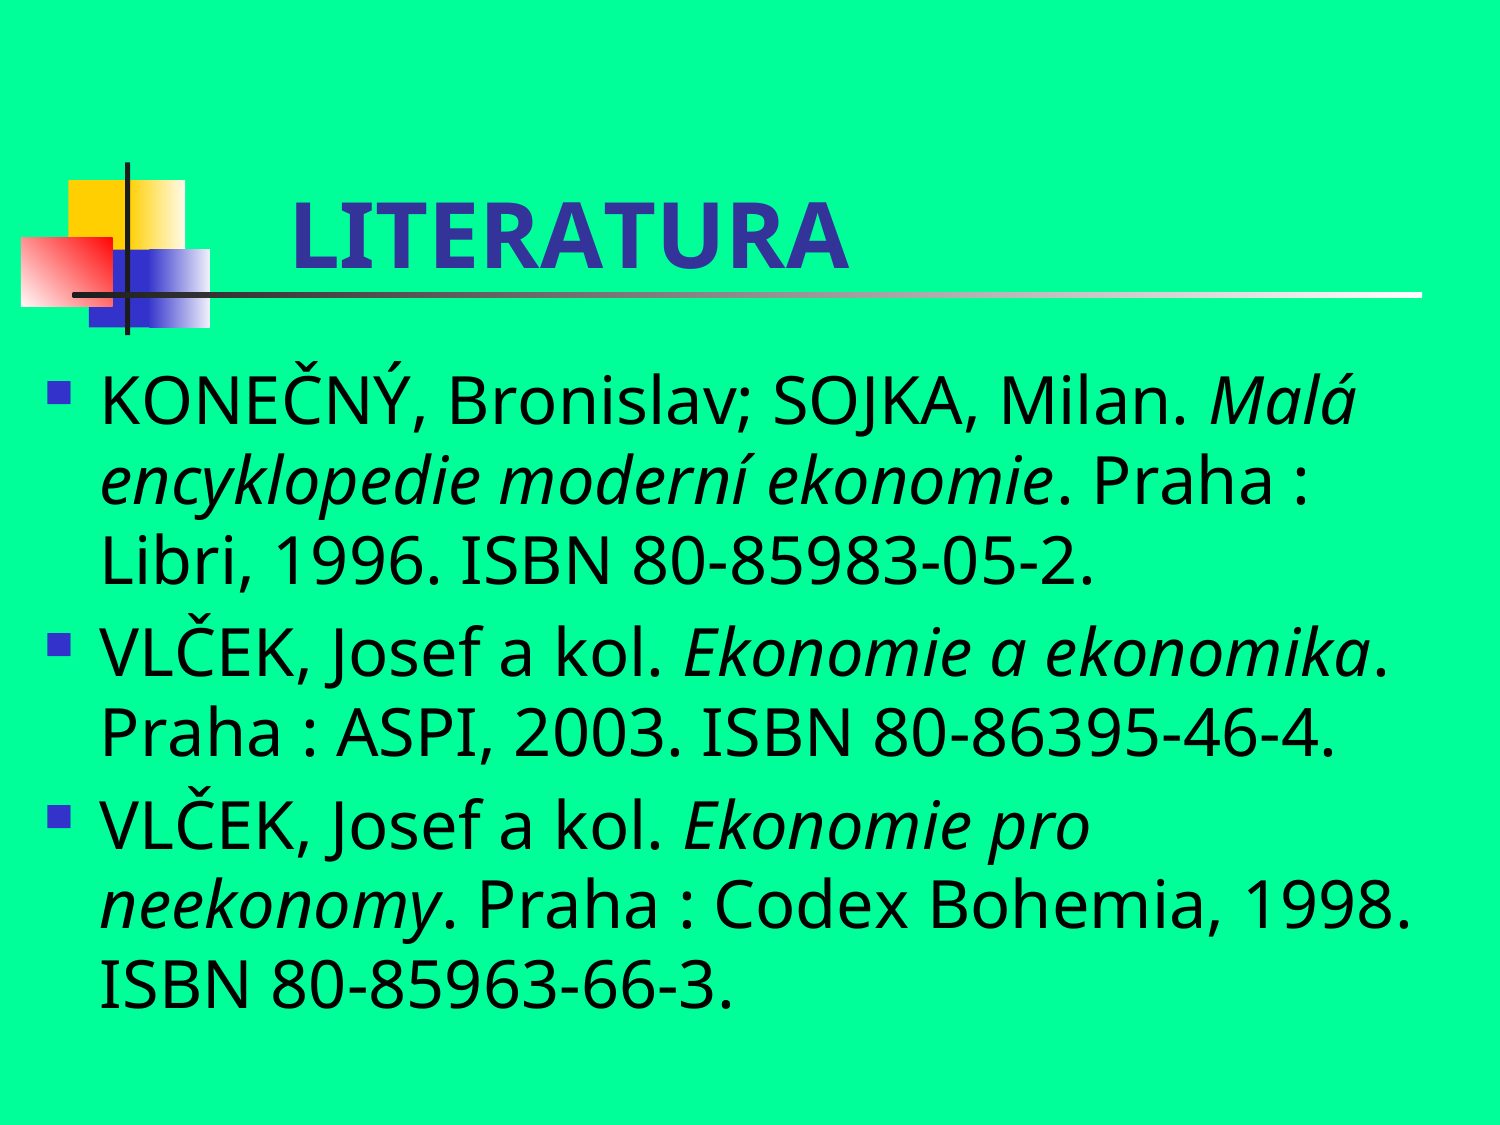

# LITERATURA
KONEČNÝ, Bronislav; SOJKA, Milan. Malá encyklopedie moderní ekonomie. Praha : Libri, 1996. ISBN 80-85983-05-2.
VLČEK, Josef a kol. Ekonomie a ekonomika. Praha : ASPI, 2003. ISBN 80-86395-46-4.
VLČEK, Josef a kol. Ekonomie pro neekonomy. Praha : Codex Bohemia, 1998. ISBN 80-85963-66-3.